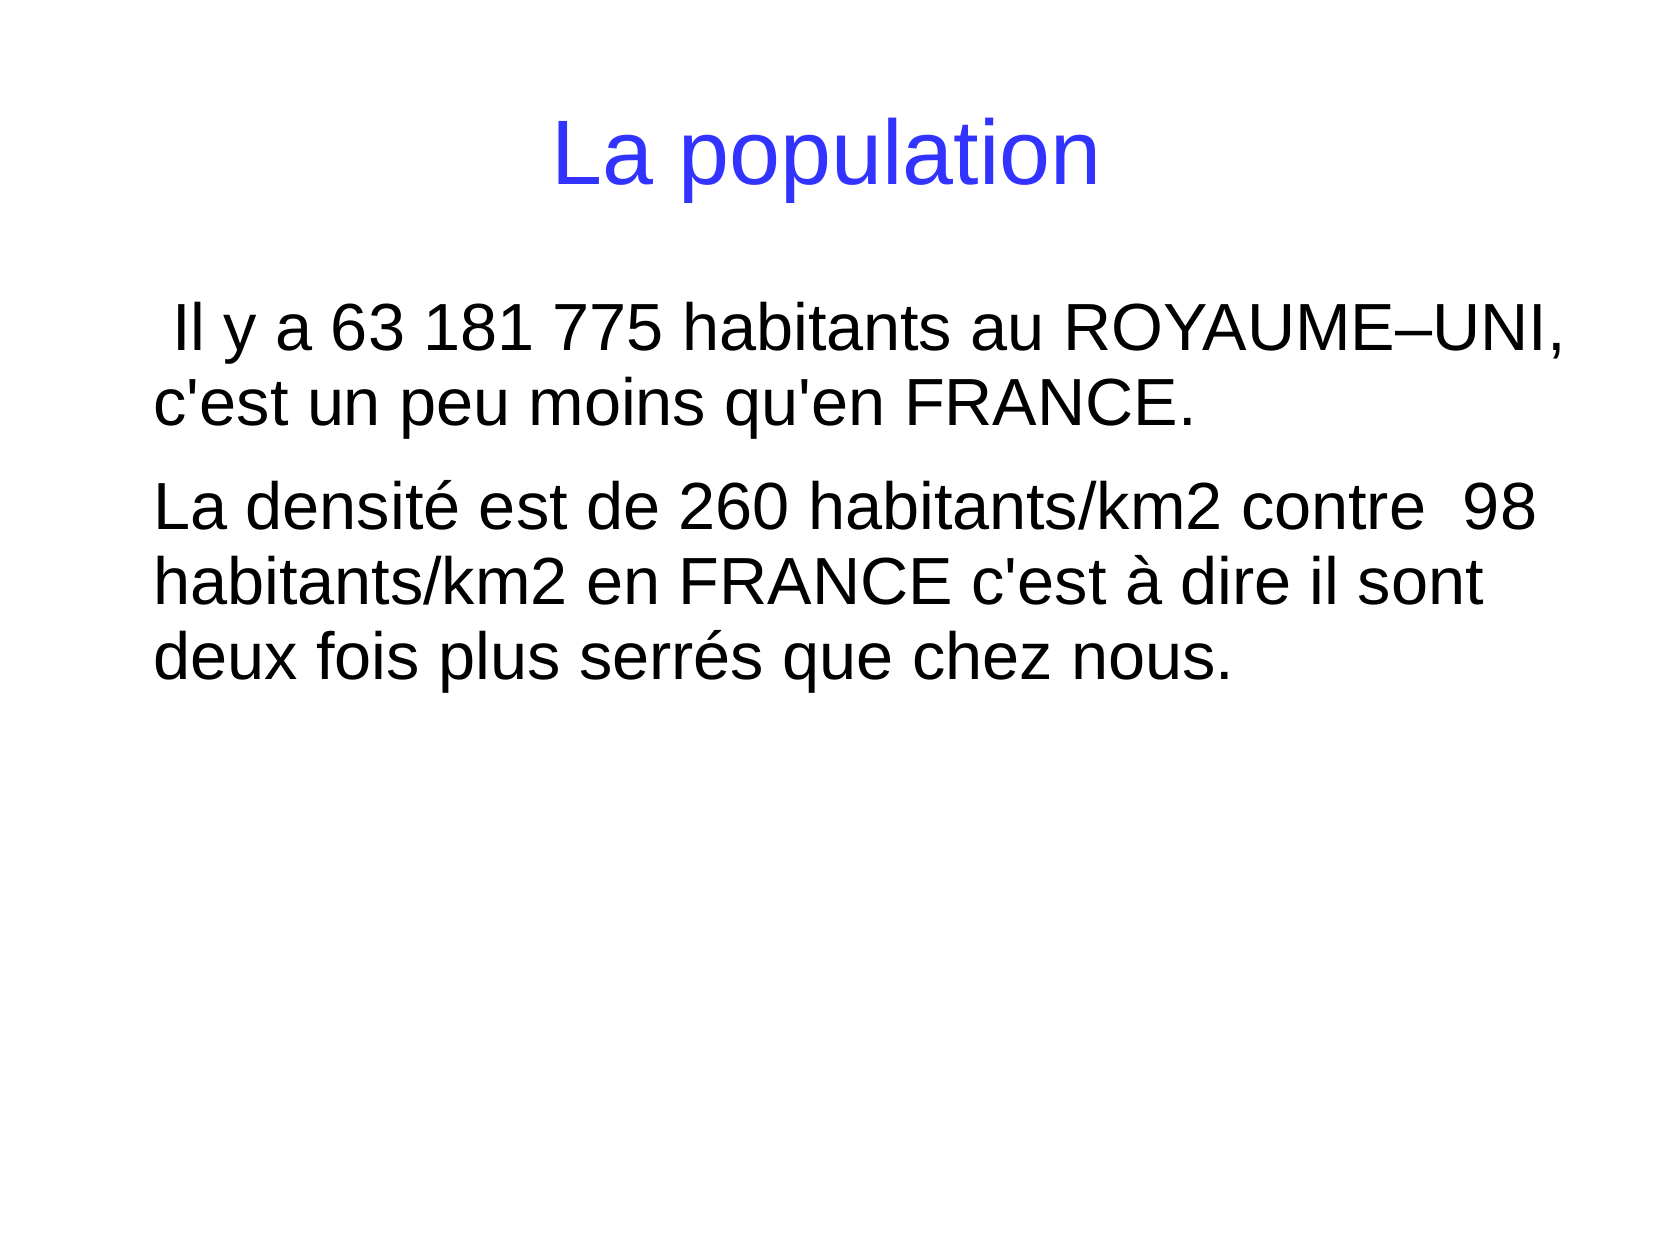

# La population
 Il y a 63 181 775 habitants au ROYAUME–UNI, c'est un peu moins qu'en FRANCE.
La densité est de 260 habitants/km2 contre 98 habitants/km2 en FRANCE c'est à dire il sont deux fois plus serrés que chez nous.